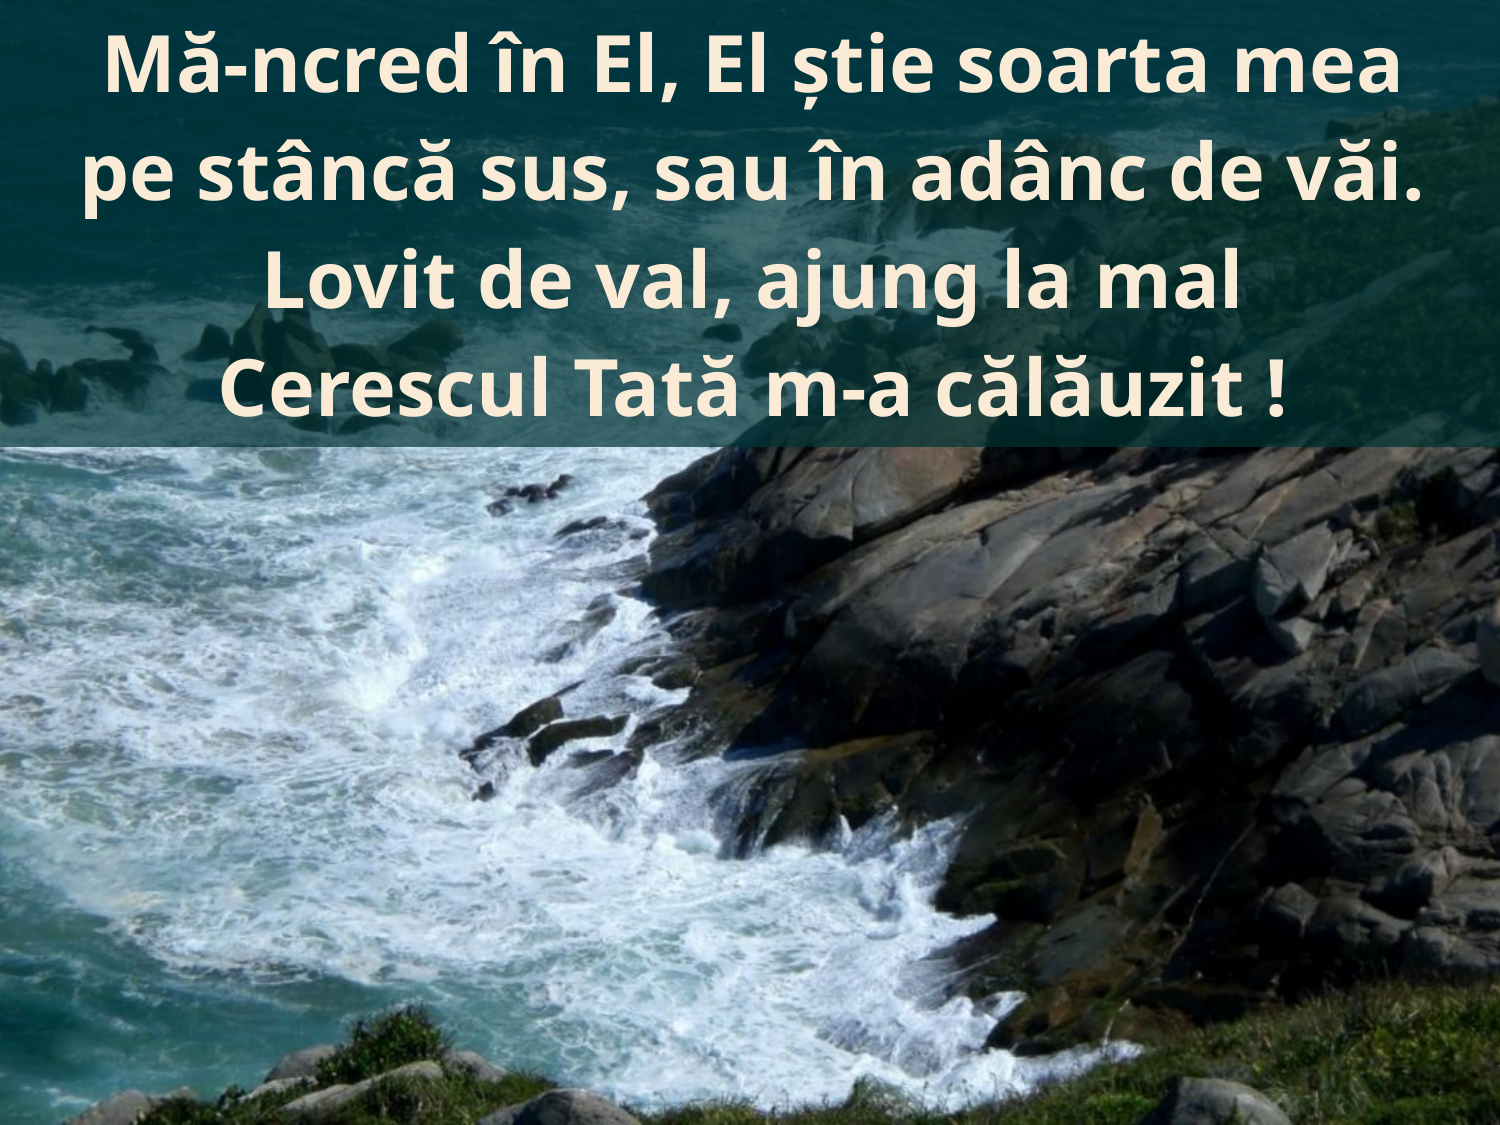

Mă-ncred în El, El ştie soarta mea
pe stâncă sus, sau în adânc de văi.
Lovit de val, ajung la mal
Cerescul Tată m-a călăuzit !